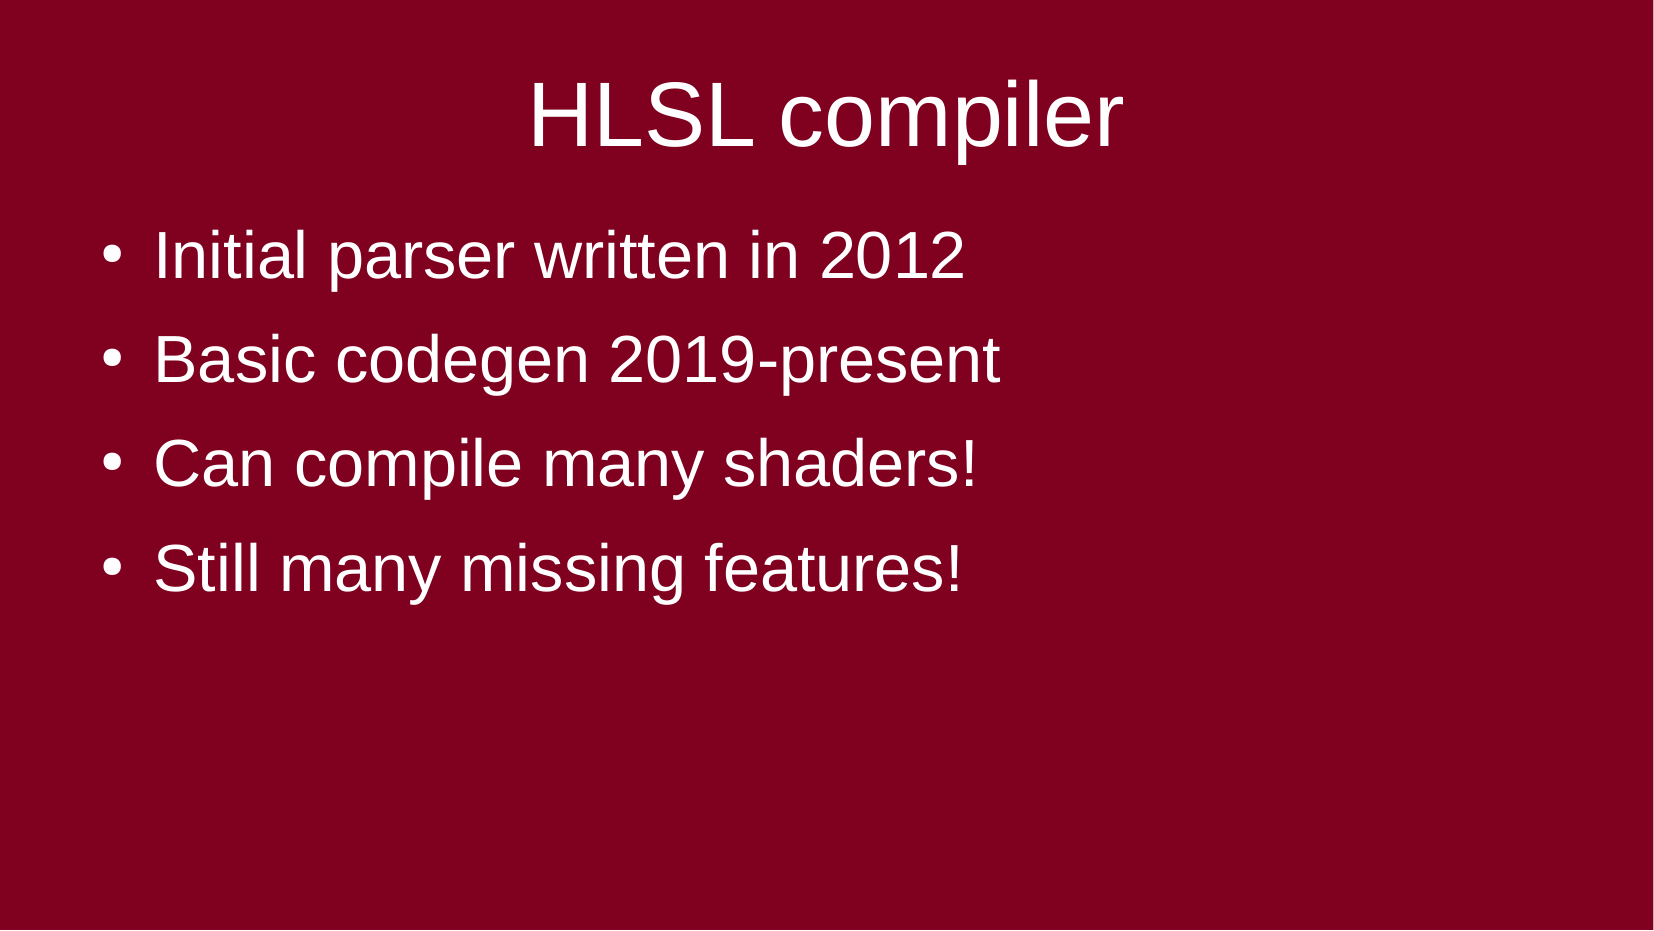

# HLSL compiler
Initial parser written in 2012
Basic codegen 2019-present
Can compile many shaders!
Still many missing features!